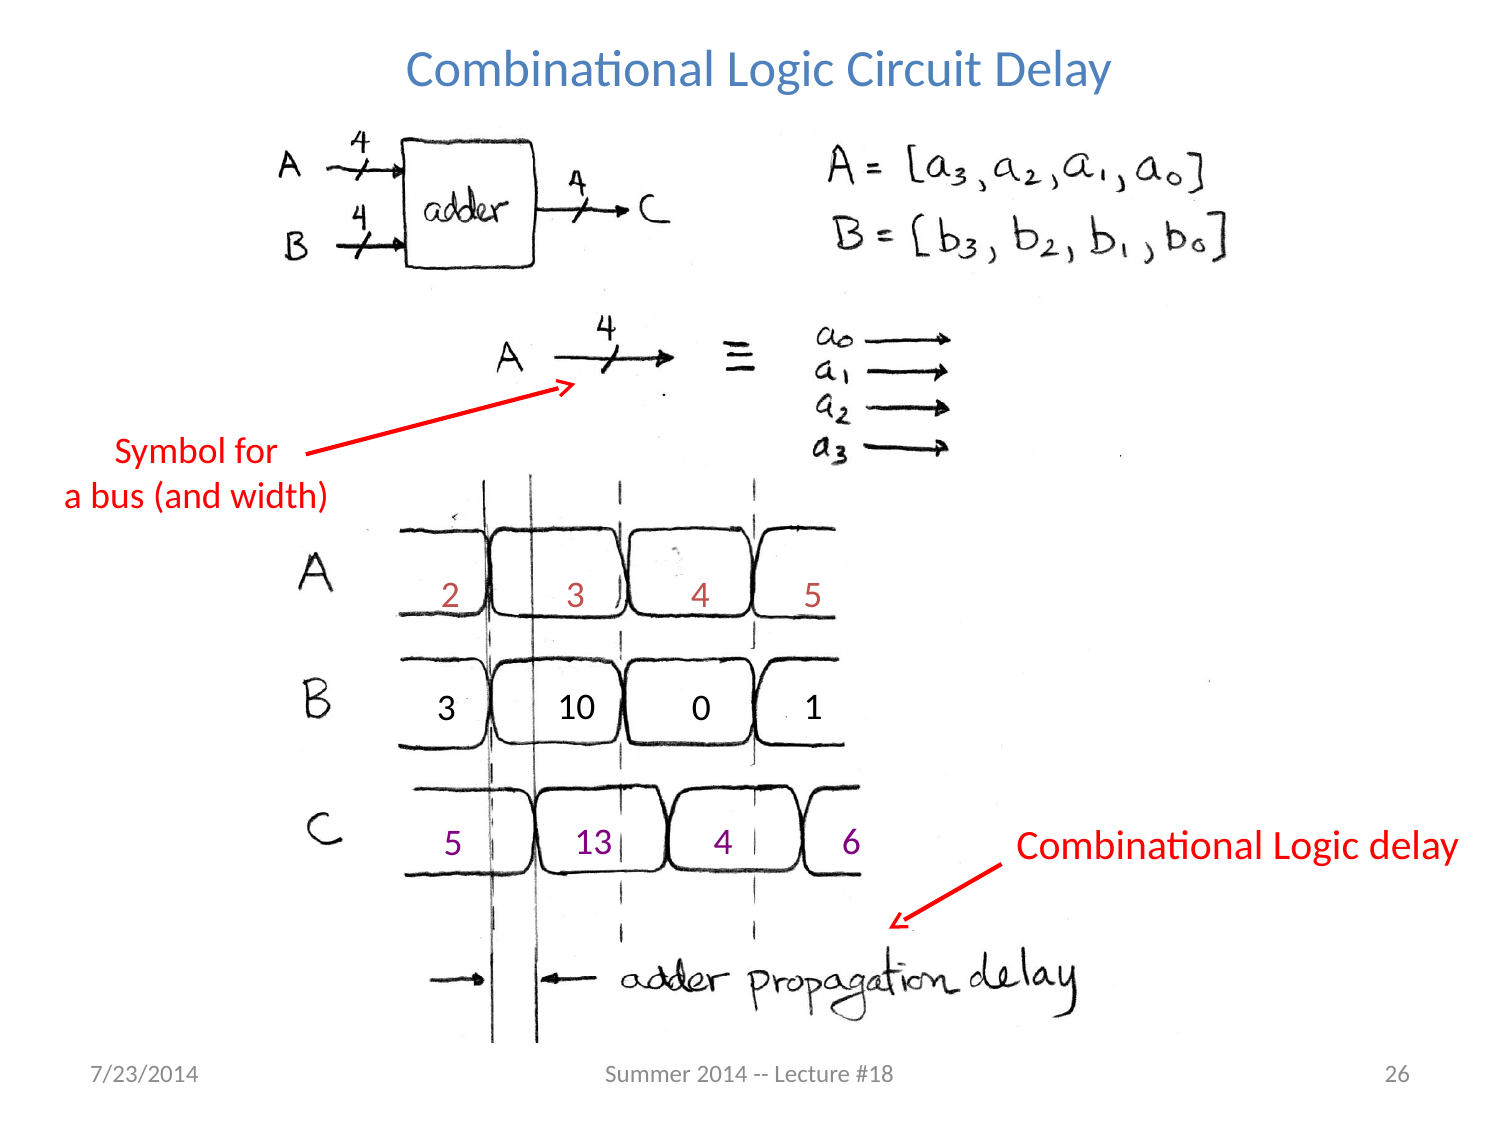

# Combinational Logic Circuit Delay
Symbol for
a bus (and width)
2
3
4
5
10
1
3
0
13
4
6
Combinational Logic delay
5
7/23/2014
Summer 2014 -- Lecture #18